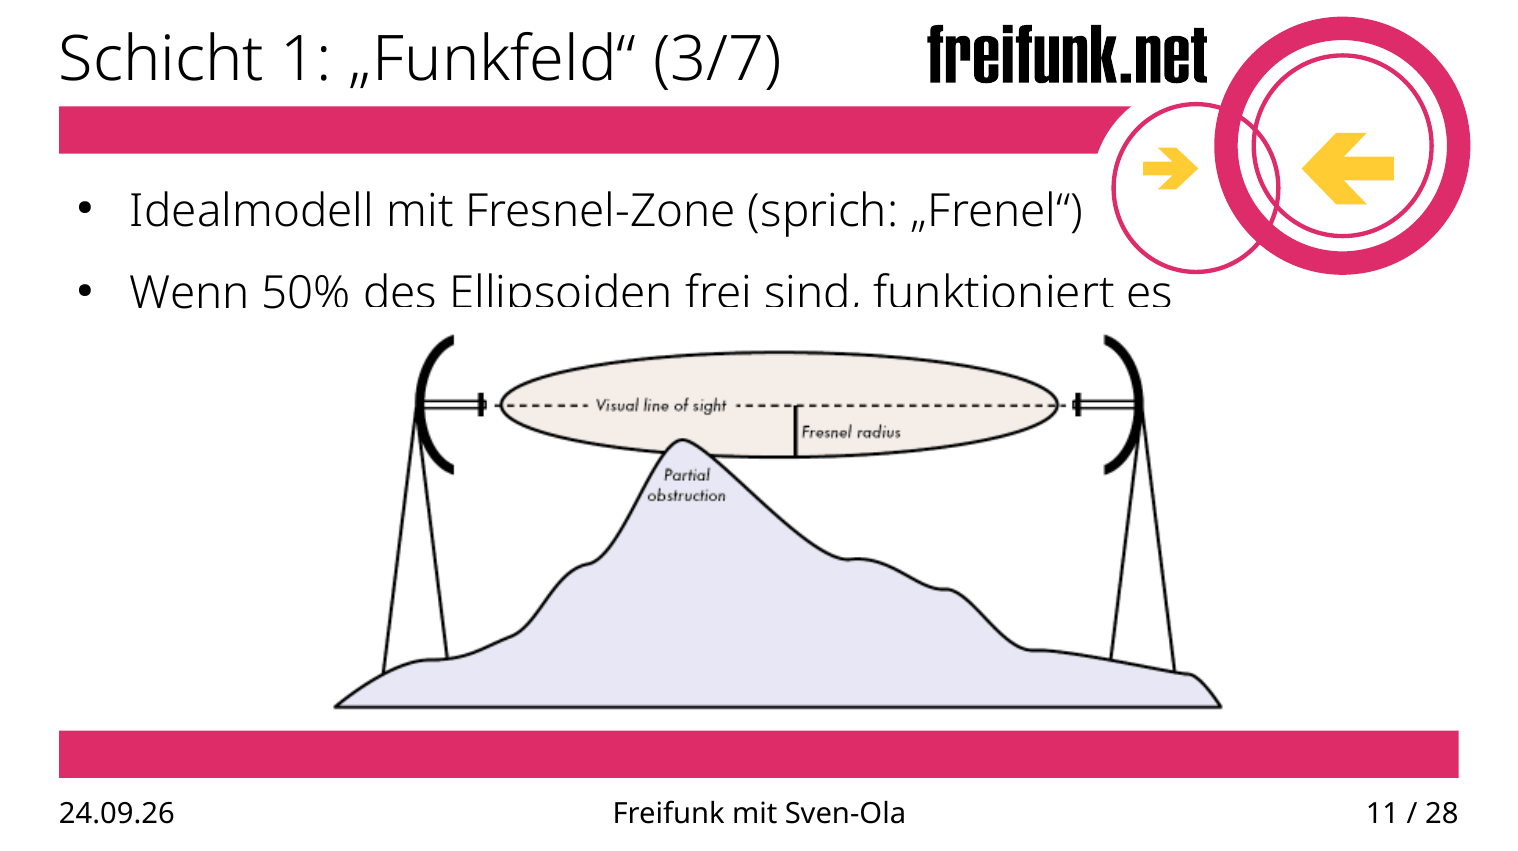

# Schicht 1: „Funkfeld“ (3/7)
Idealmodell mit Fresnel-Zone (sprich: „Frenel“)
Wenn 50% des Ellipsoiden frei sind, funktioniert es
Freifunk mit Sven-Ola
11